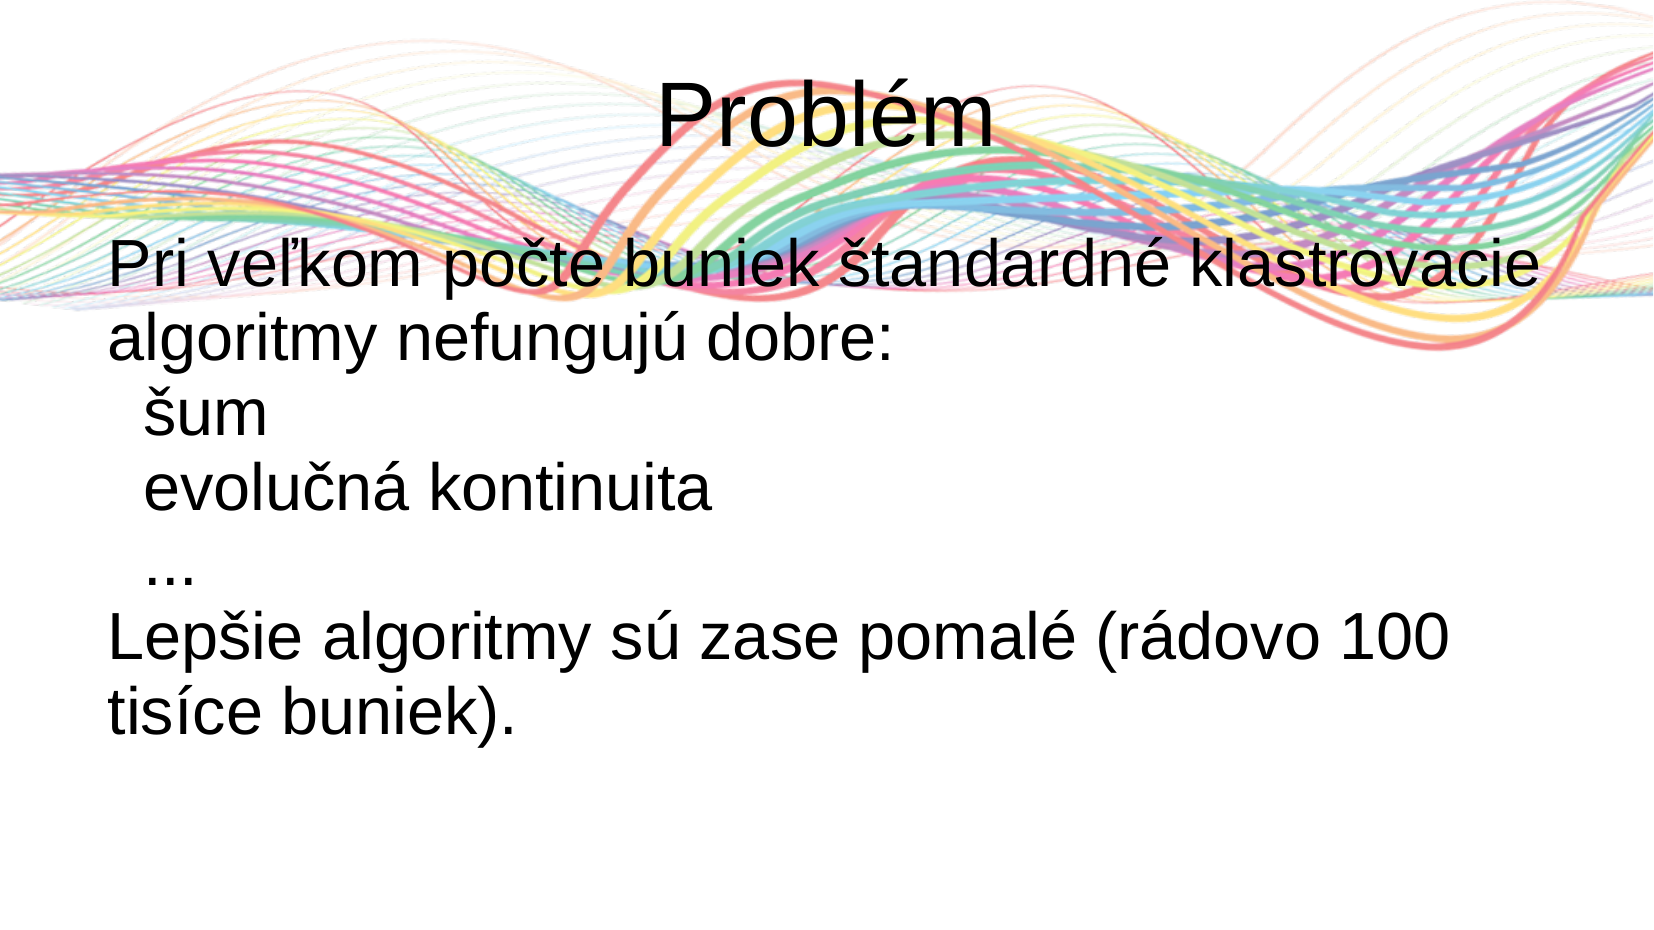

# Problém
Pri veľkom počte buniek štandardné klastrovacie algoritmy nefungujú dobre:
šum
evolučná kontinuita
...
Lepšie algoritmy sú zase pomalé (rádovo 100 tisíce buniek).